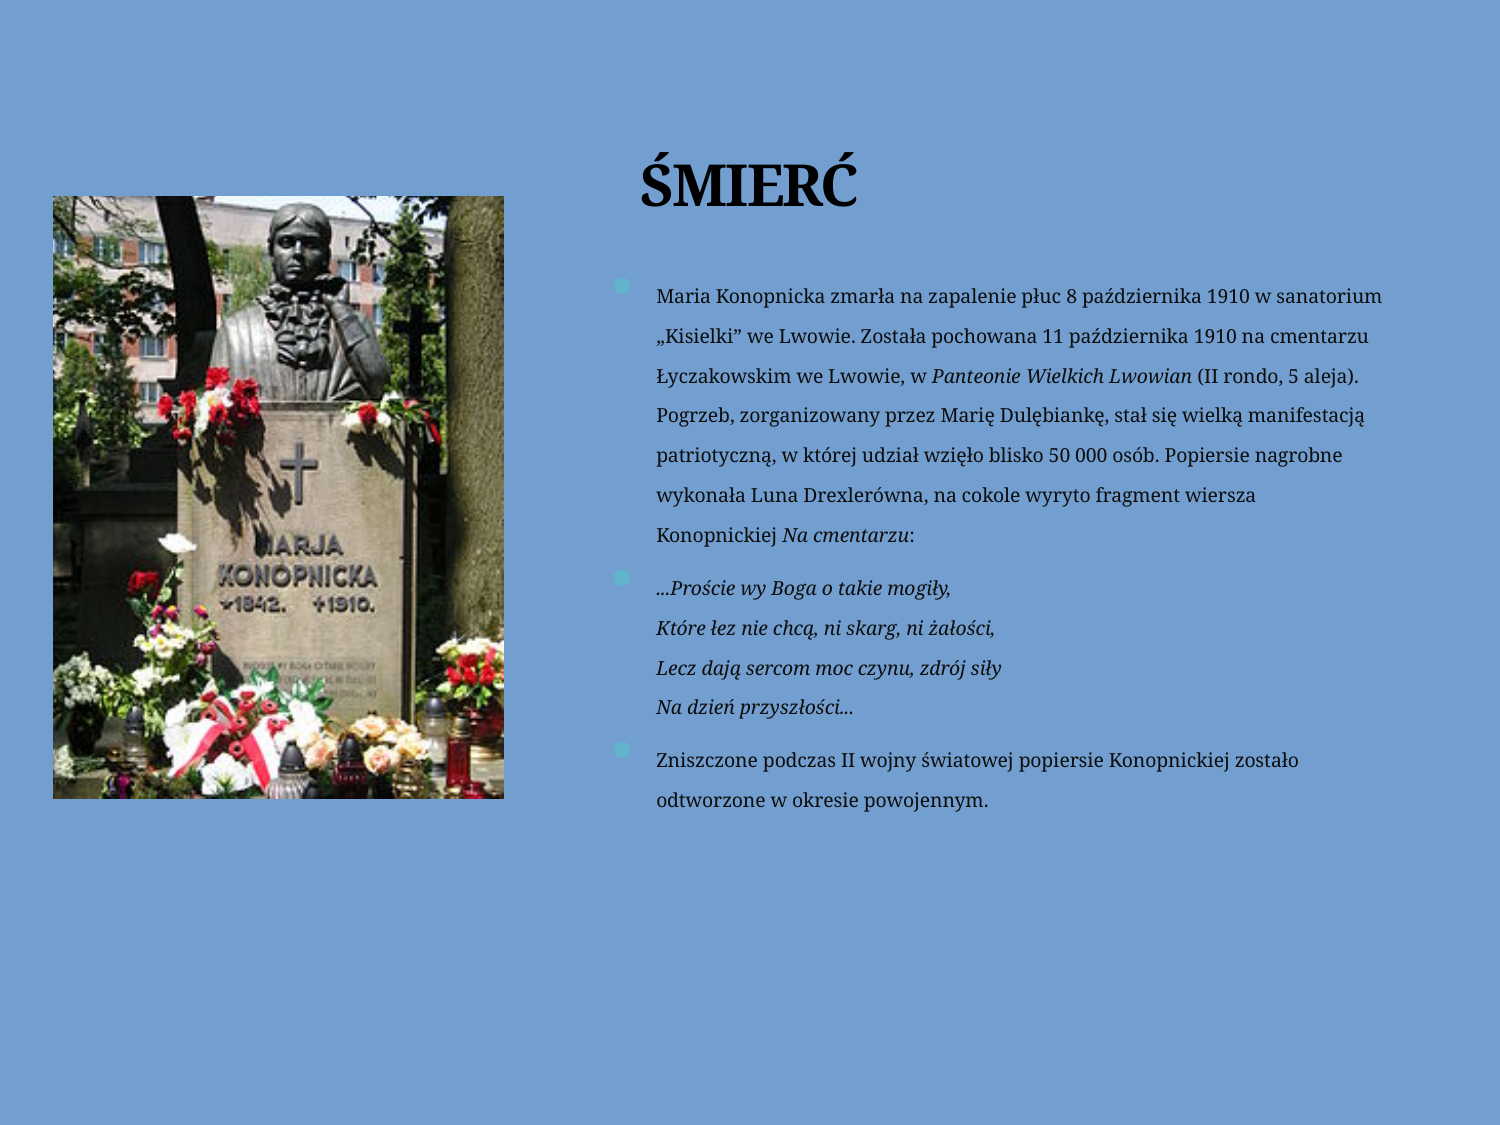

ŚMIERĆ
# Maria Konopnicka zmarła na zapalenie płuc 8 października 1910 w sanatorium „Kisielki” we Lwowie. Została pochowana 11 października 1910 na cmentarzu Łyczakowskim we Lwowie, w Panteonie Wielkich Lwowian (II rondo, 5 aleja). Pogrzeb, zorganizowany przez Marię Dulębiankę, stał się wielką manifestacją patriotyczną, w której udział wzięło blisko 50 000 osób. Popiersie nagrobne wykonała Luna Drexlerówna, na cokole wyryto fragment wiersza Konopnickiej Na cmentarzu:
...Proście wy Boga o takie mogiły,
Które łez nie chcą, ni skarg, ni żałości,
Lecz dają sercom moc czynu, zdrój siły
Na dzień przyszłości...
Zniszczone podczas II wojny światowej popiersie Konopnickiej zostało odtworzone w okresie powojennym.